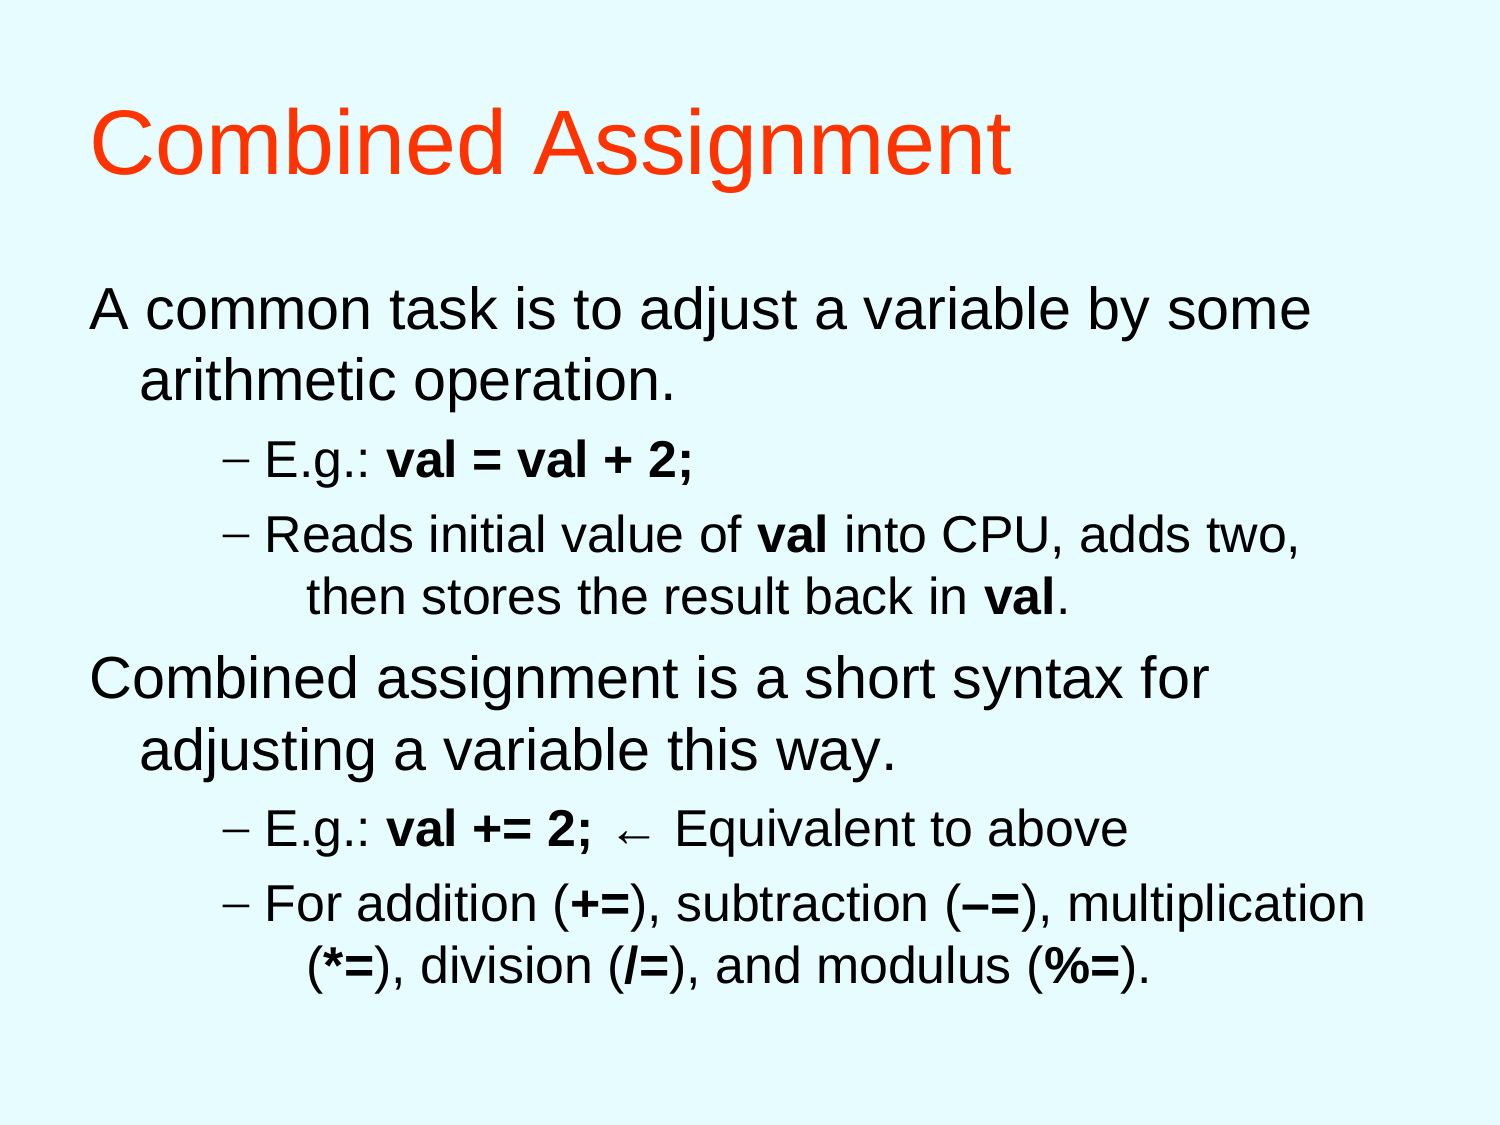

# Combined Assignment
A common task is to adjust a variable by some arithmetic operation.
E.g.: val = val + 2;
Reads initial value of val into CPU, adds two, then stores the result back in val.
Combined assignment is a short syntax for adjusting a variable this way.
E.g.: val += 2; ← Equivalent to above
For addition (+=), subtraction (–=), multiplication (*=), division (/=), and modulus (%=).